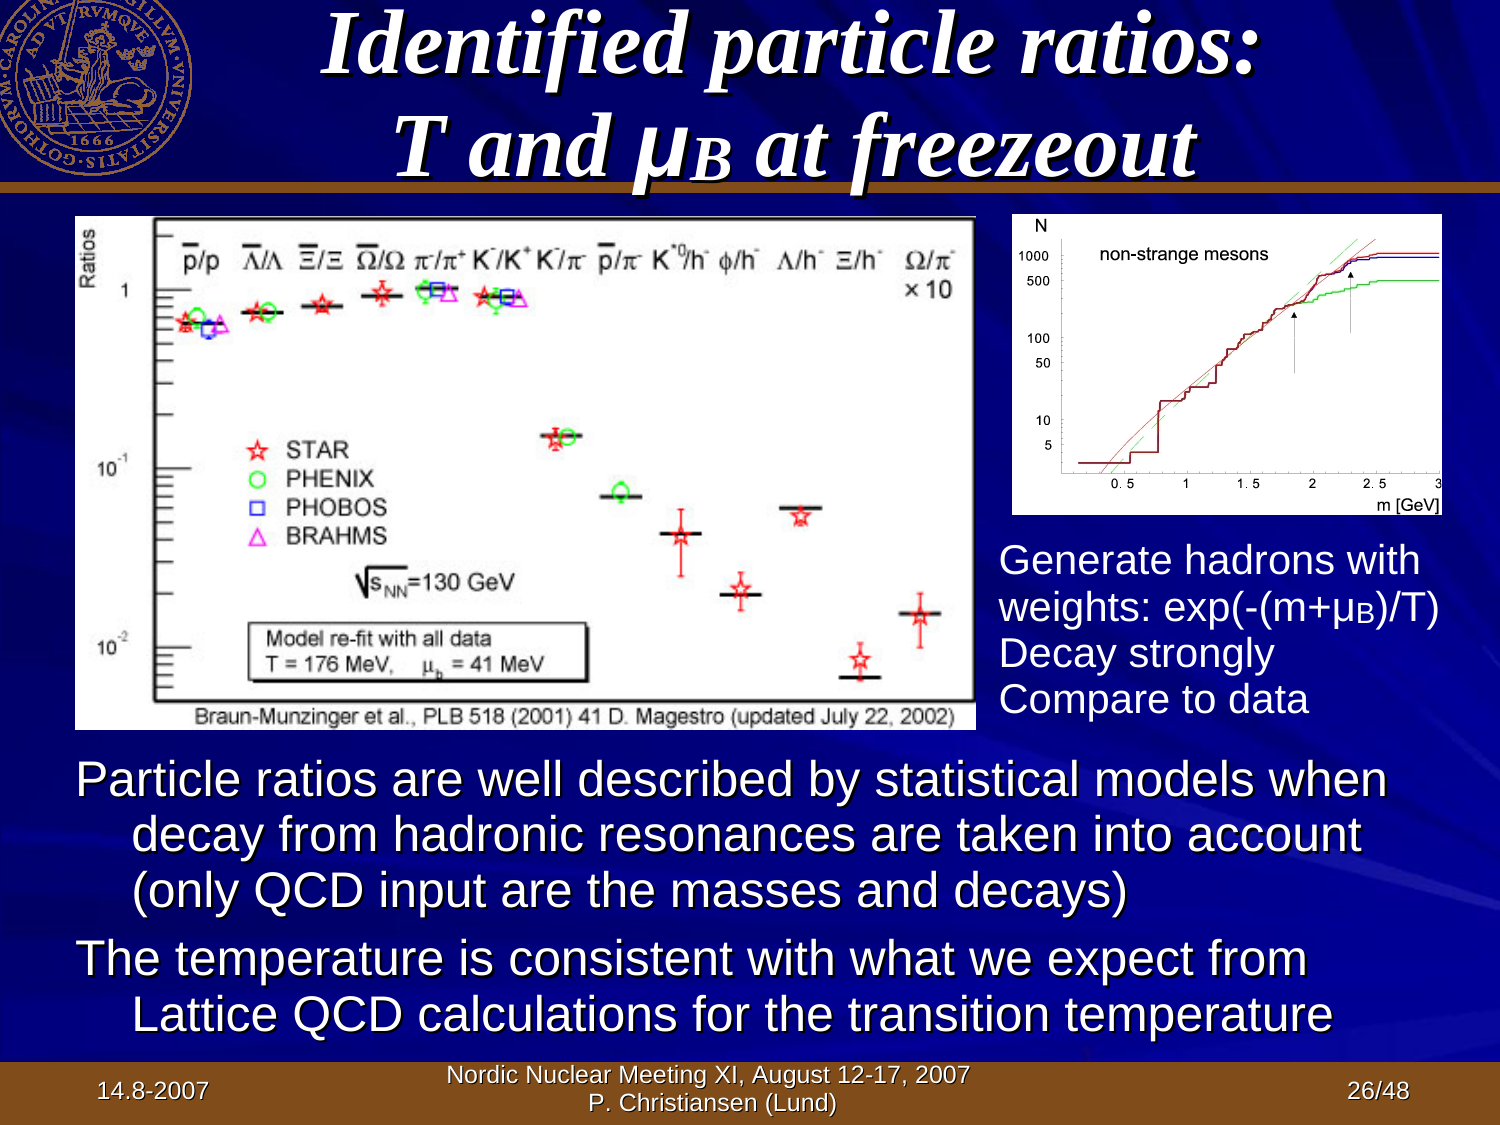

# Identified particle ratios: T and μB at freezeout
Generate hadrons with weights: exp(-(m+μB)/T)
Decay strongly
Compare to data
Particle ratios are well described by statistical models when decay from hadronic resonances are taken into account (only QCD input are the masses and decays)
The temperature is consistent with what we expect from Lattice QCD calculations for the transition temperature
26